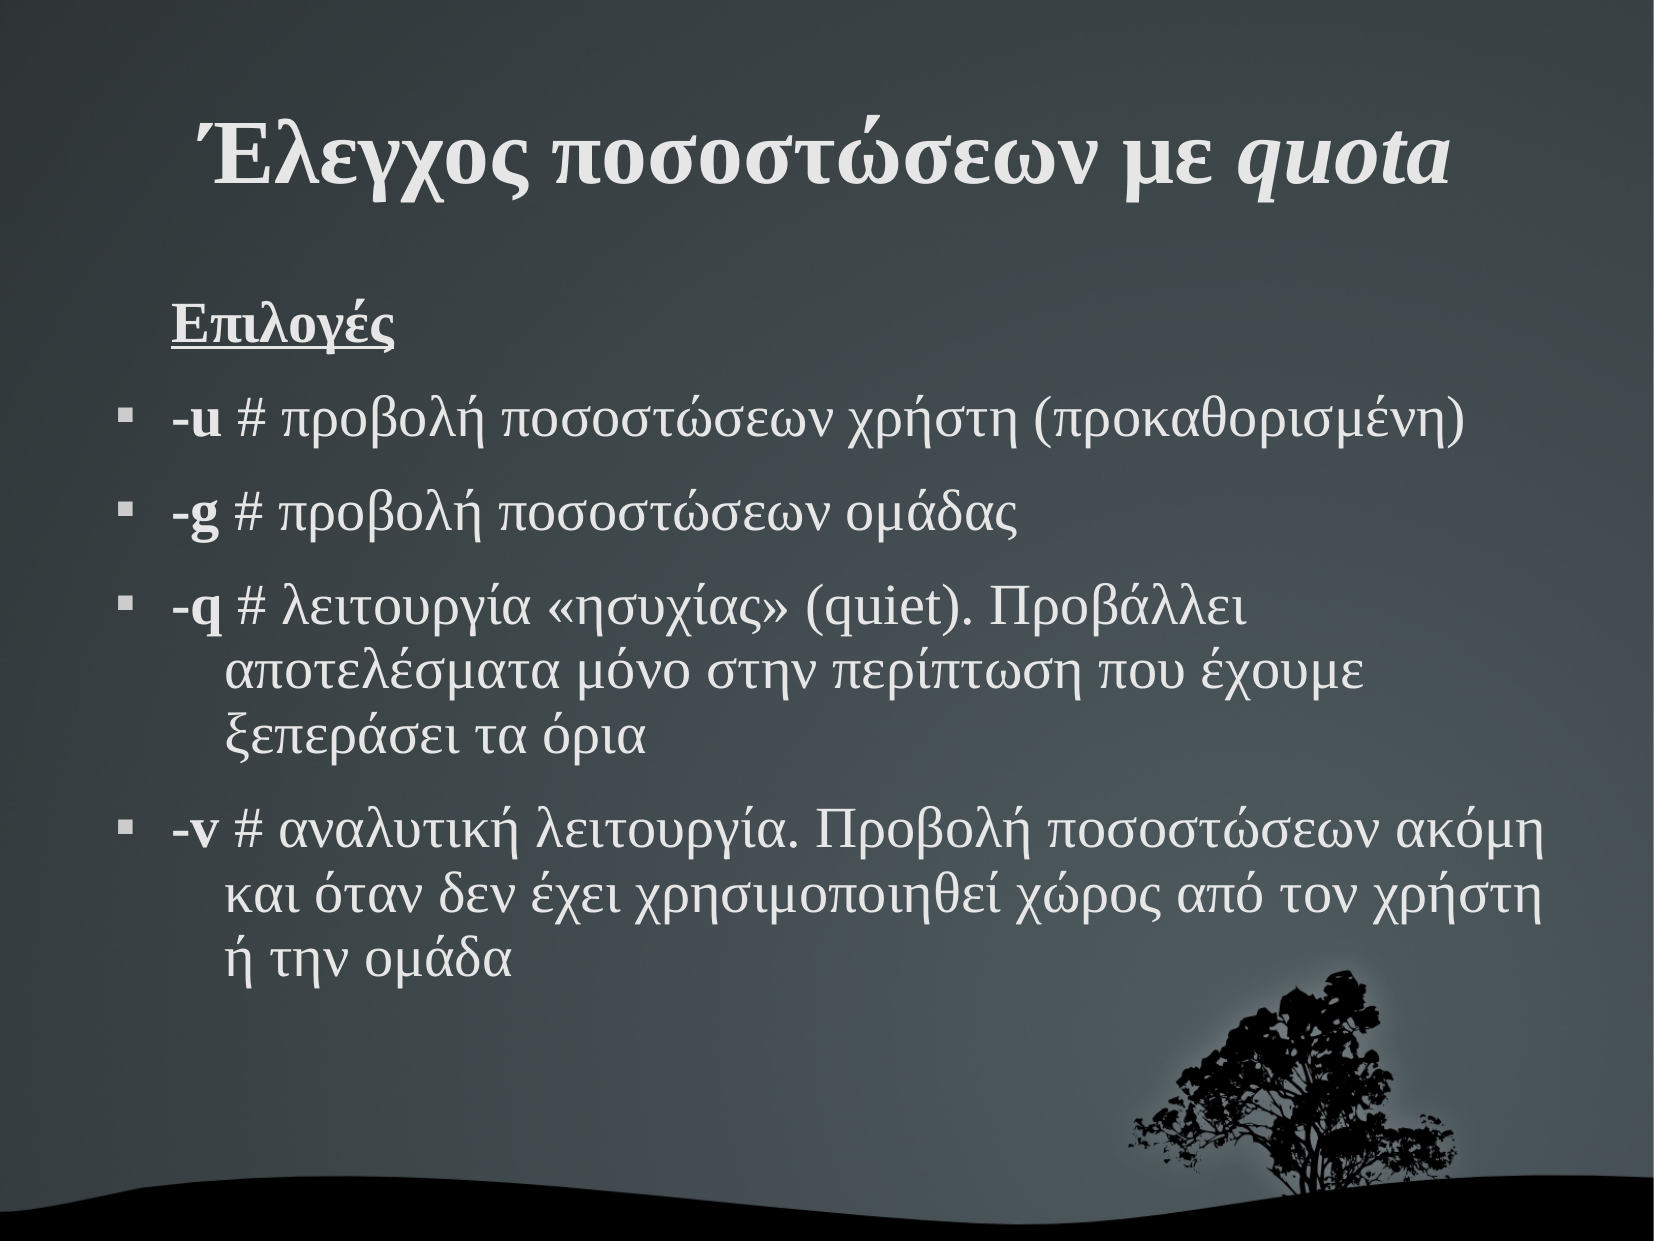

Έλεγχος ποσοστώσεων με quota
# Επιλογές
-u # προβολή ποσοστώσεων χρήστη (προκαθορισμένη)
-g # προβολή ποσοστώσεων ομάδας
-q # λειτουργία «ησυχίας» (quiet). Προβάλλει αποτελέσματα μόνο στην περίπτωση που έχουμε ξεπεράσει τα όρια
-v # αναλυτική λειτουργία. Προβολή ποσοστώσεων ακόμη και όταν δεν έχει χρησιμοποιηθεί χώρος από τον χρήστη ή την ομάδα